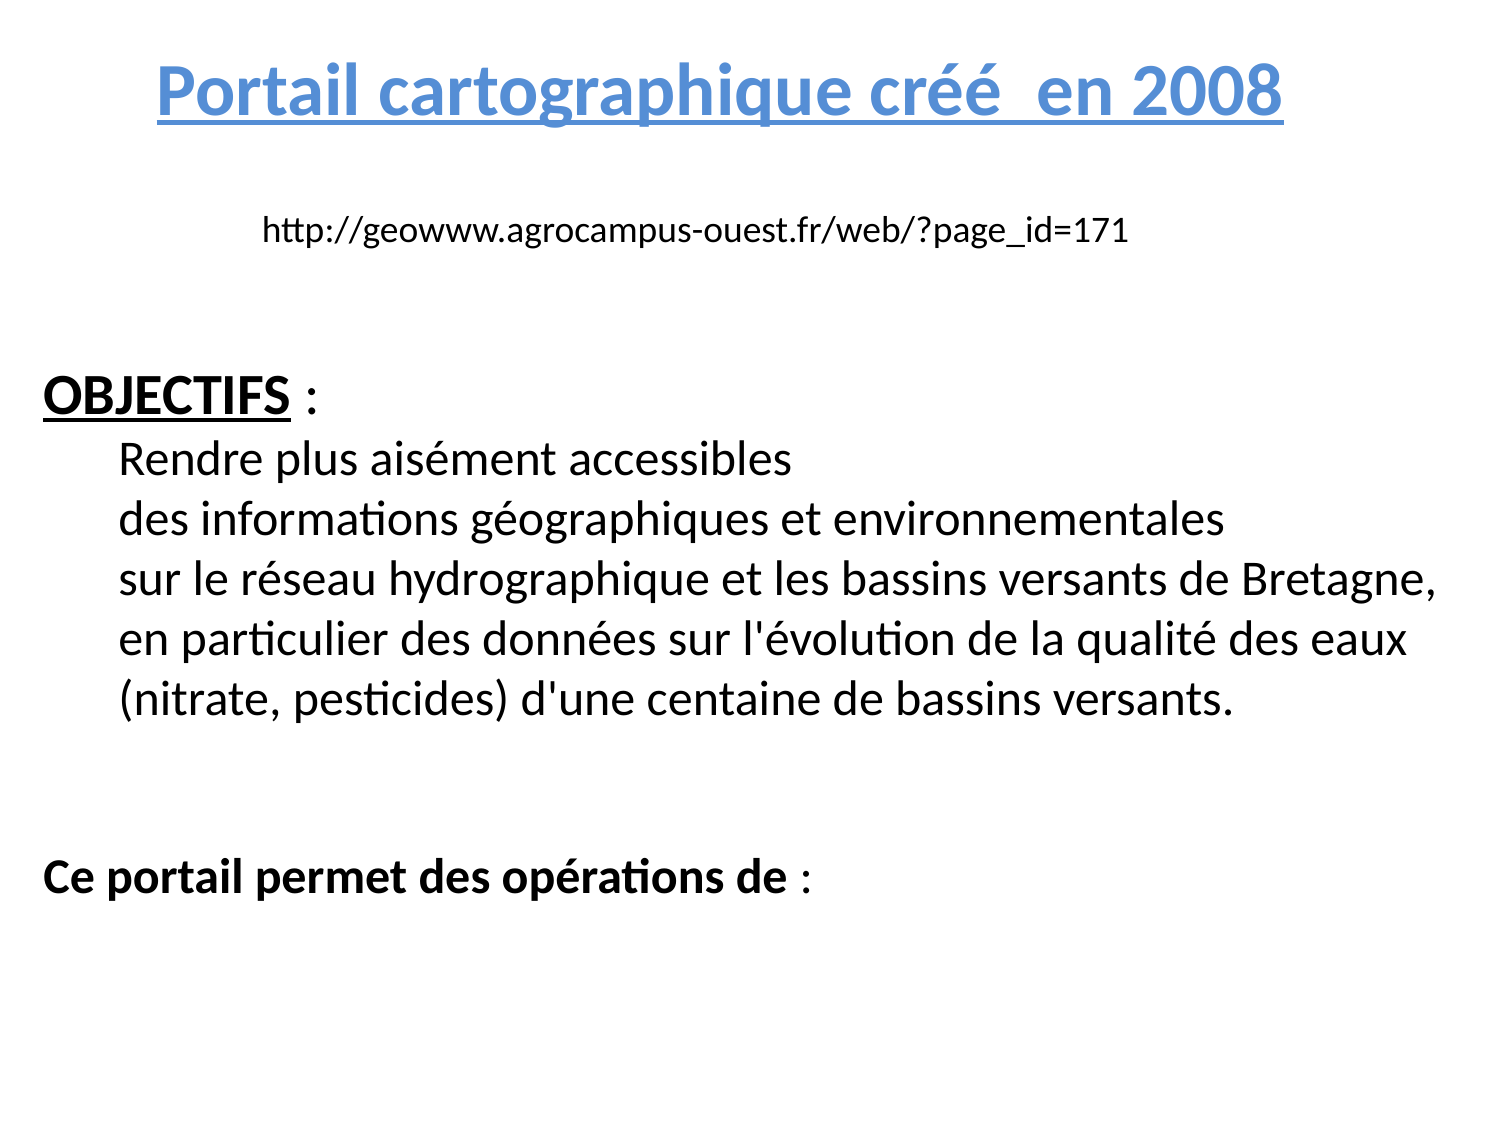

Portail cartographique créé en 2008
http://geowww.agrocampus-ouest.fr/web/?page_id=171
OBJECTIFS :
Rendre plus aisément accessibles
des informations géographiques et environnementales
sur le réseau hydrographique et les bassins versants de Bretagne,
en particulier des données sur l'évolution de la qualité des eaux (nitrate, pesticides) d'une centaine de bassins versants.
Ce portail permet des opérations de :